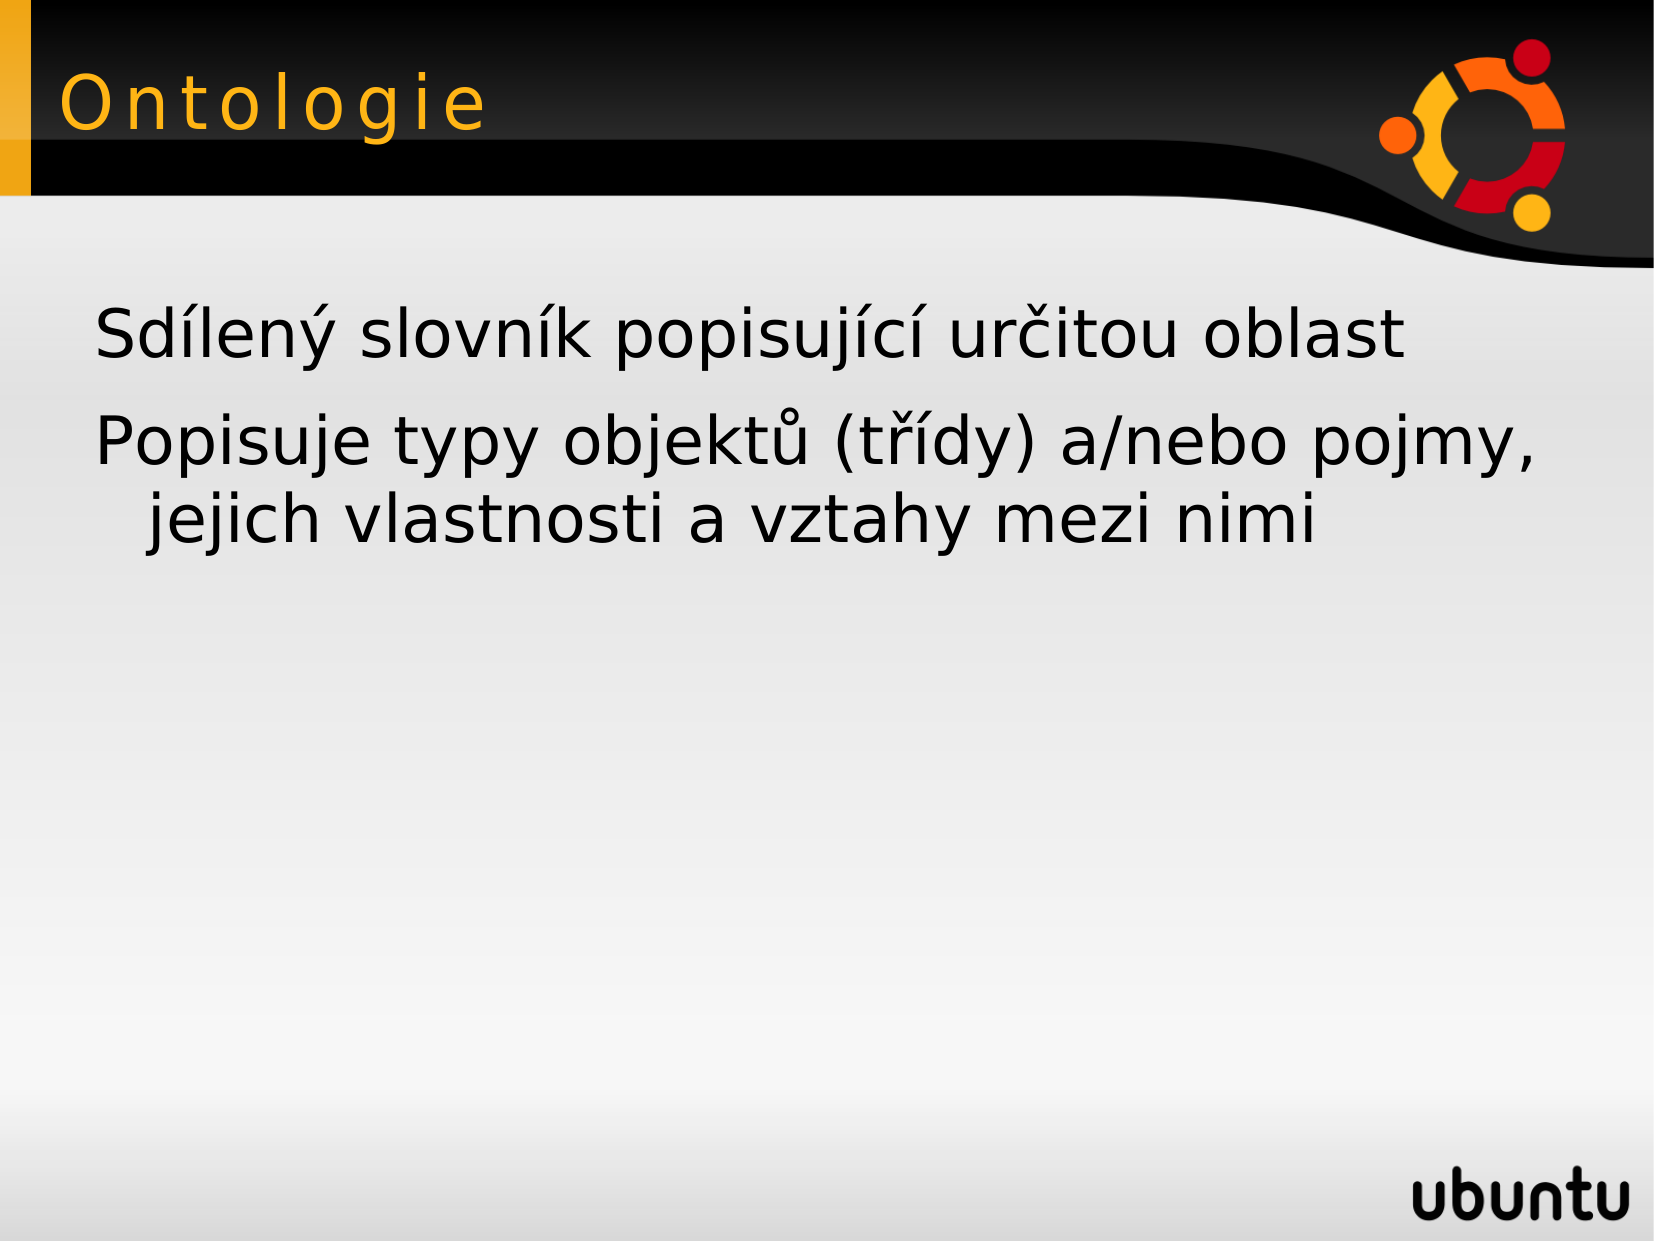

# Ontologie
Sdílený slovník popisující určitou oblast
Popisuje typy objektů (třídy) a/nebo pojmy, jejich vlastnosti a vztahy mezi nimi